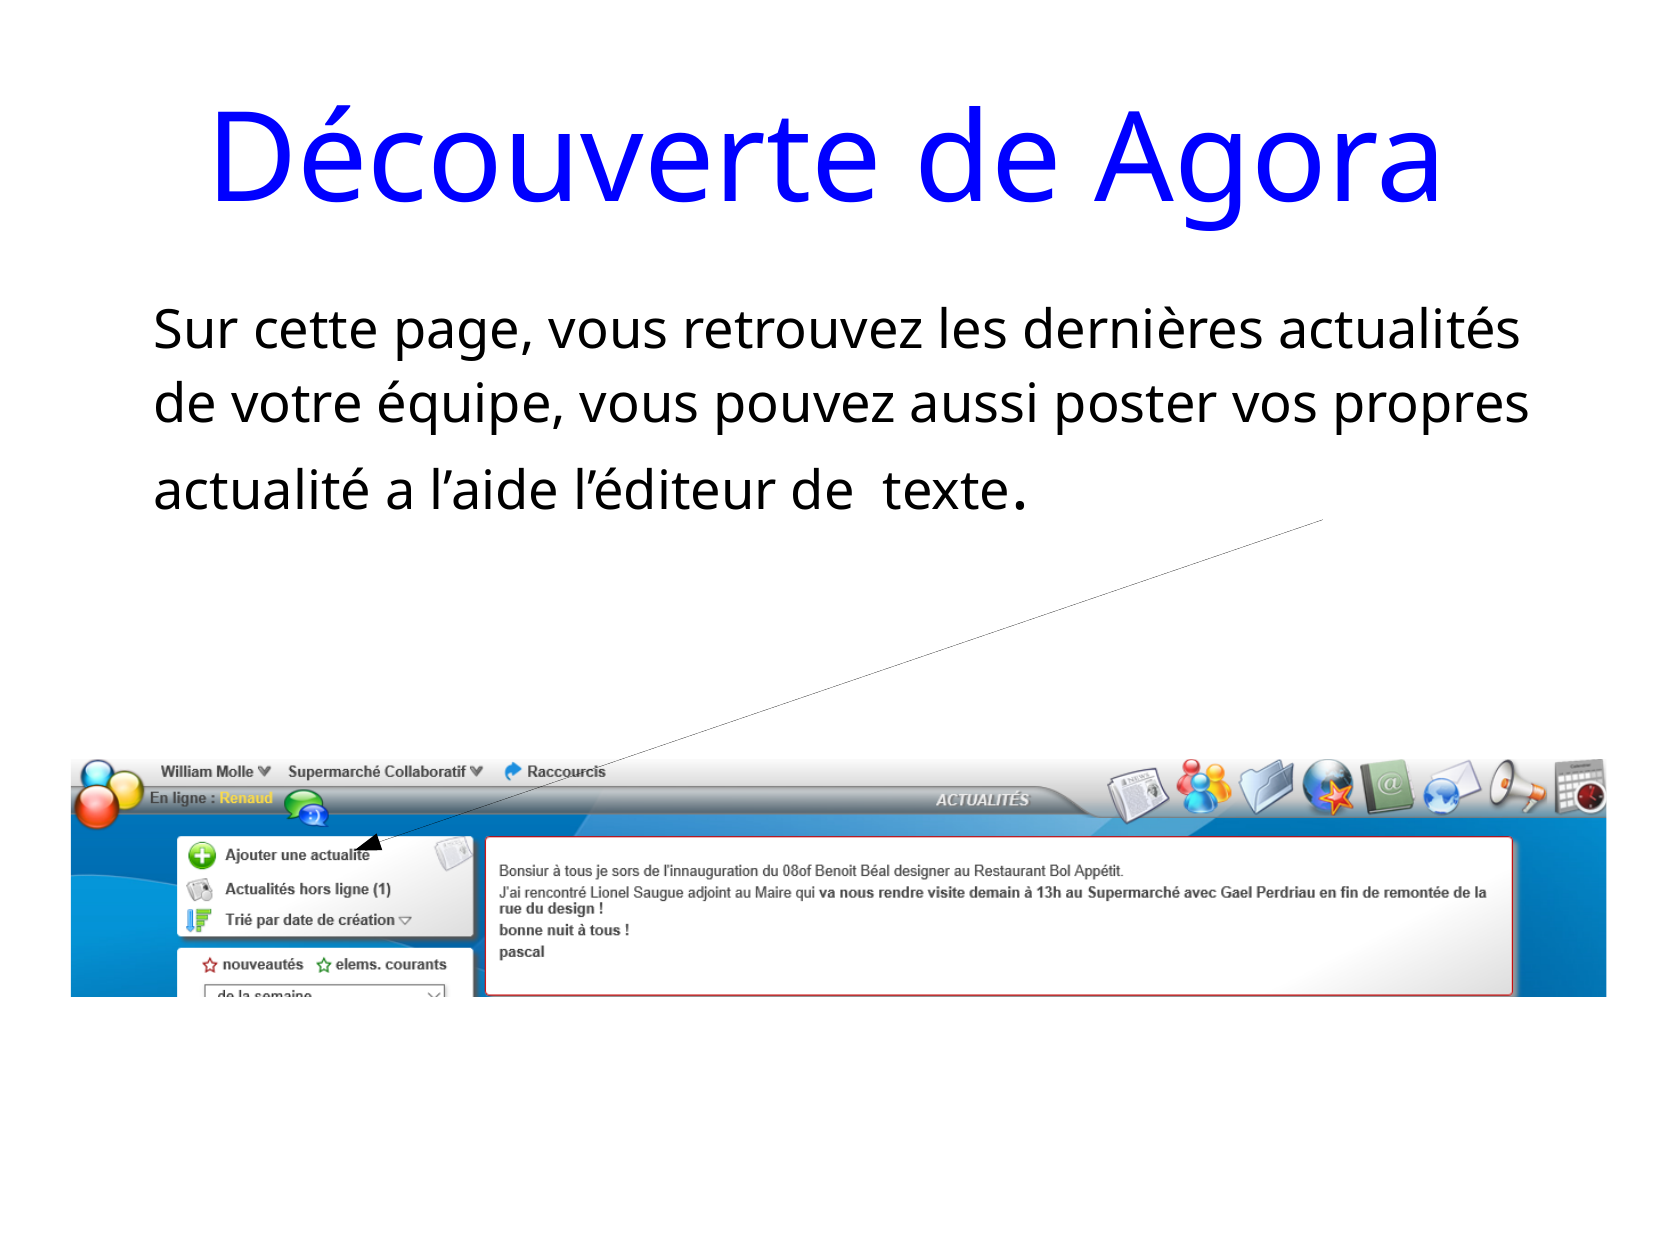

# Découverte de Agora
Sur cette page, vous retrouvez les dernières actualités de votre équipe, vous pouvez aussi poster vos propres actualité a l’aide l’éditeur de texte.